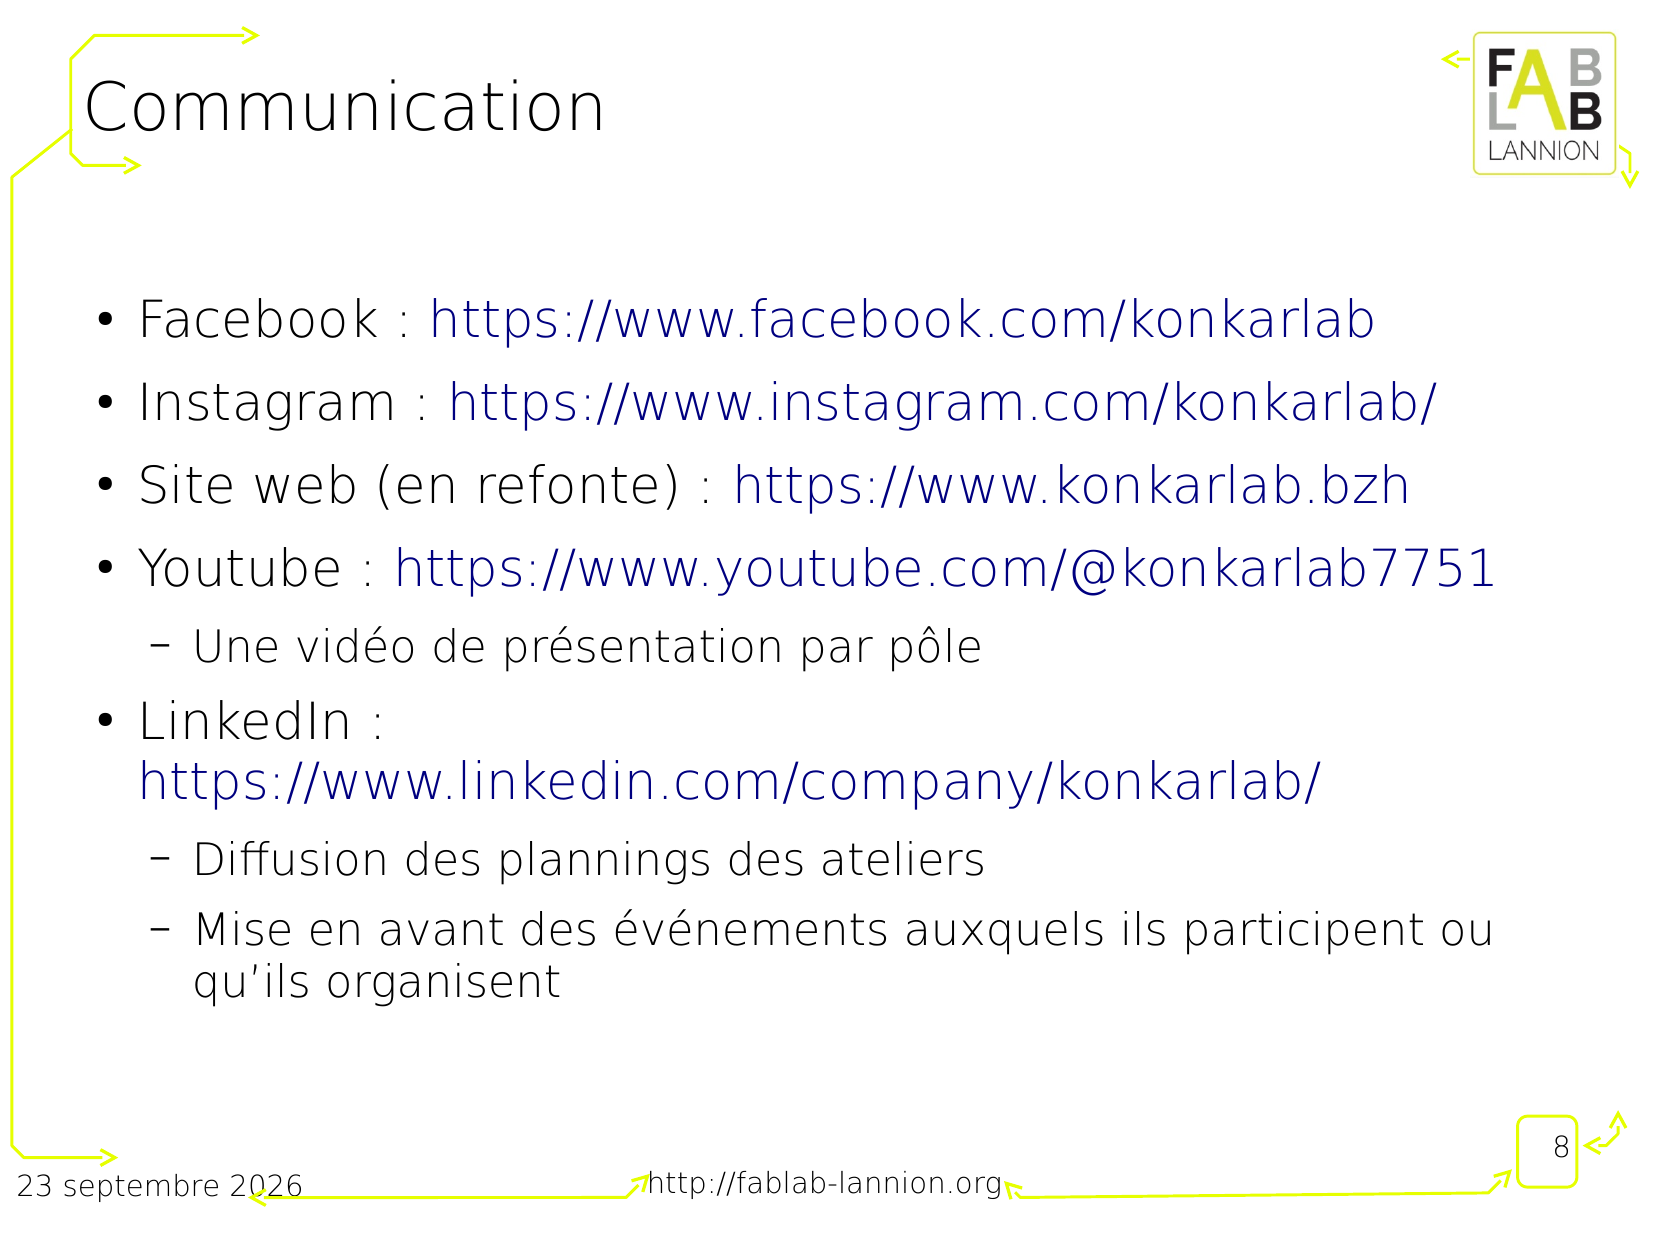

# Communication
Facebook : https://www.facebook.com/konkarlab
Instagram : https://www.instagram.com/konkarlab/
Site web (en refonte) : https://www.konkarlab.bzh
Youtube : https://www.youtube.com/@konkarlab7751
Une vidéo de présentation par pôle
LinkedIn : https://www.linkedin.com/company/konkarlab/
Diffusion des plannings des ateliers
Mise en avant des événements auxquels ils participent ou qu’ils organisent
8